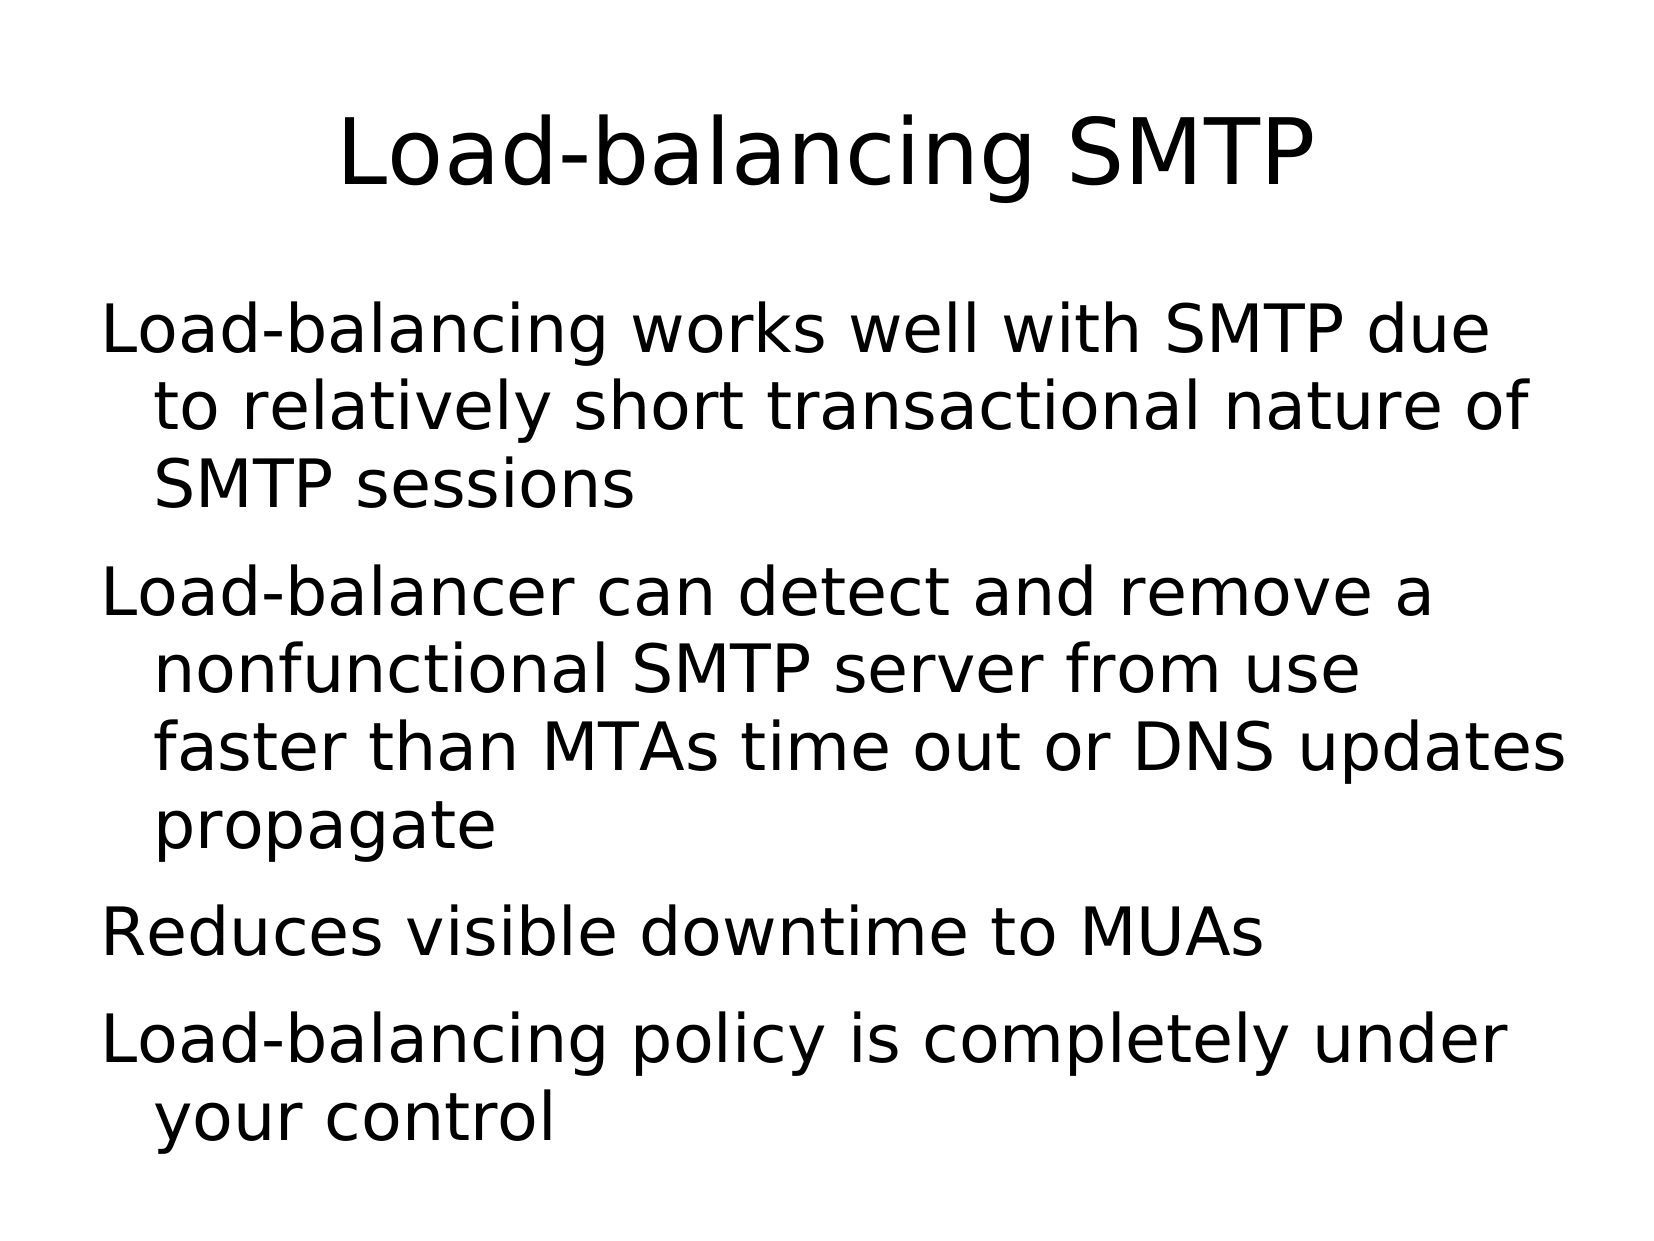

# Load-balancing SMTP
Load-balancing works well with SMTP due to relatively short transactional nature of SMTP sessions
Load-balancer can detect and remove a nonfunctional SMTP server from use faster than MTAs time out or DNS updates propagate
Reduces visible downtime to MUAs
Load-balancing policy is completely under your control